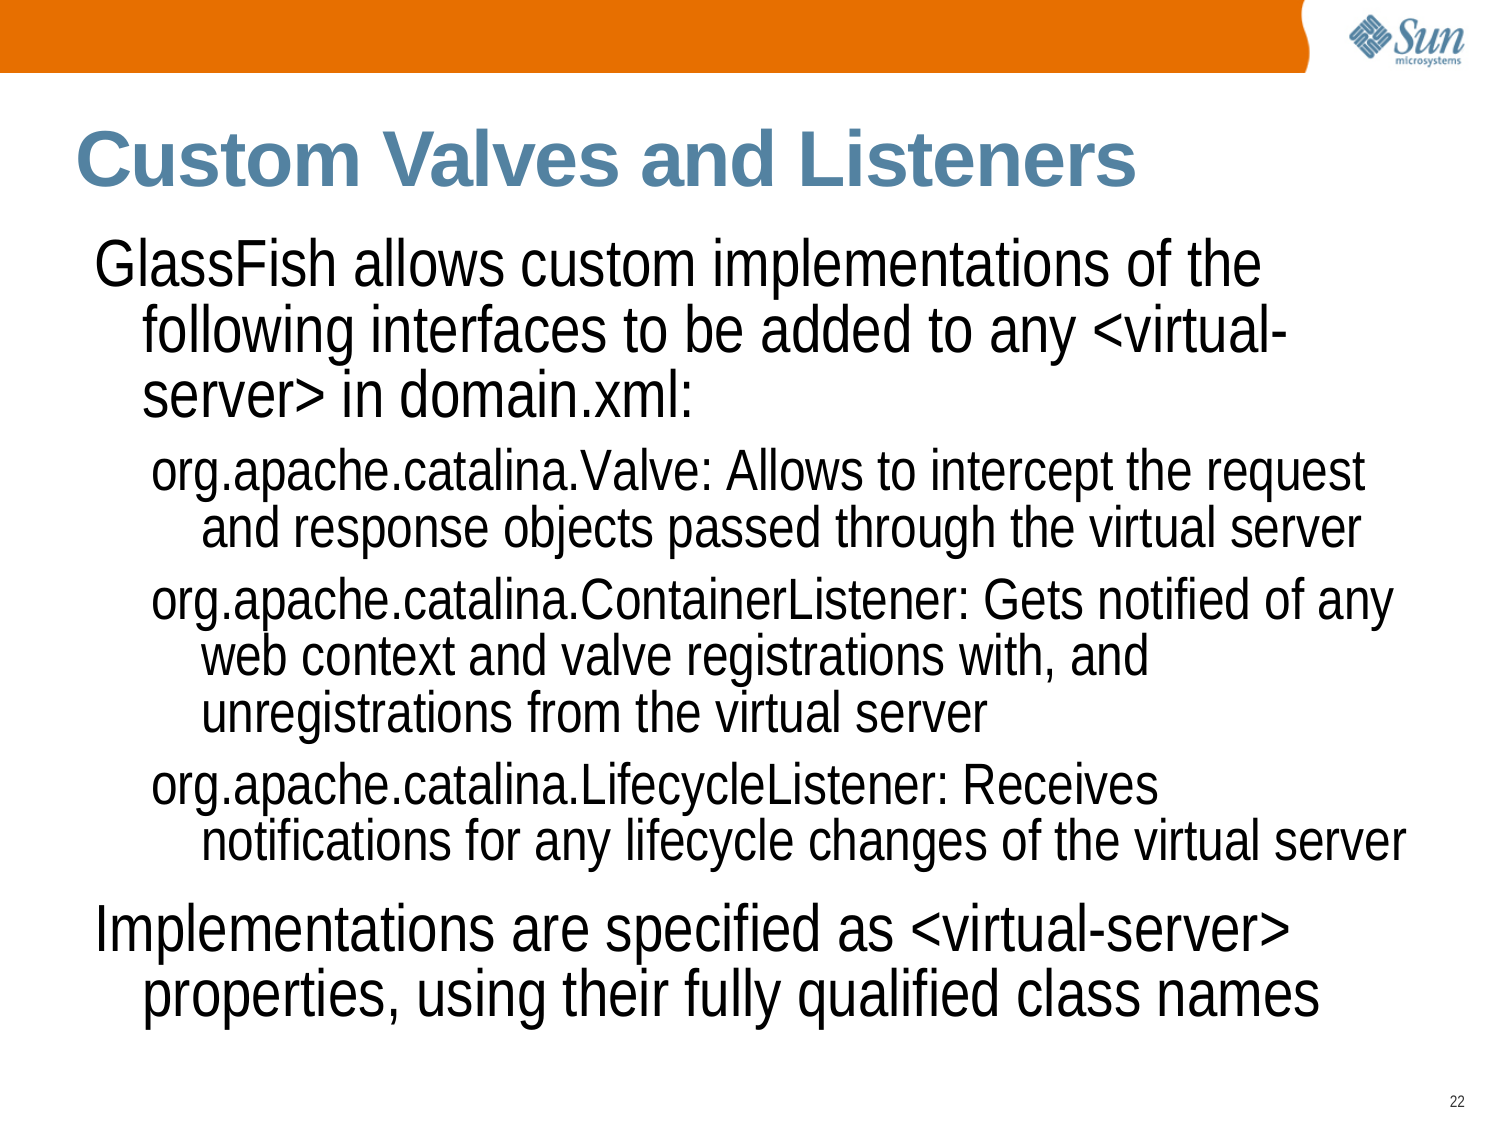

# Custom Valves and Listeners
GlassFish allows custom implementations of the following interfaces to be added to any <virtual-server> in domain.xml:
org.apache.catalina.Valve: Allows to intercept the request and response objects passed through the virtual server
org.apache.catalina.ContainerListener: Gets notified of any web context and valve registrations with, and unregistrations from the virtual server
org.apache.catalina.LifecycleListener: Receives notifications for any lifecycle changes of the virtual server
Implementations are specified as <virtual-server> properties, using their fully qualified class names